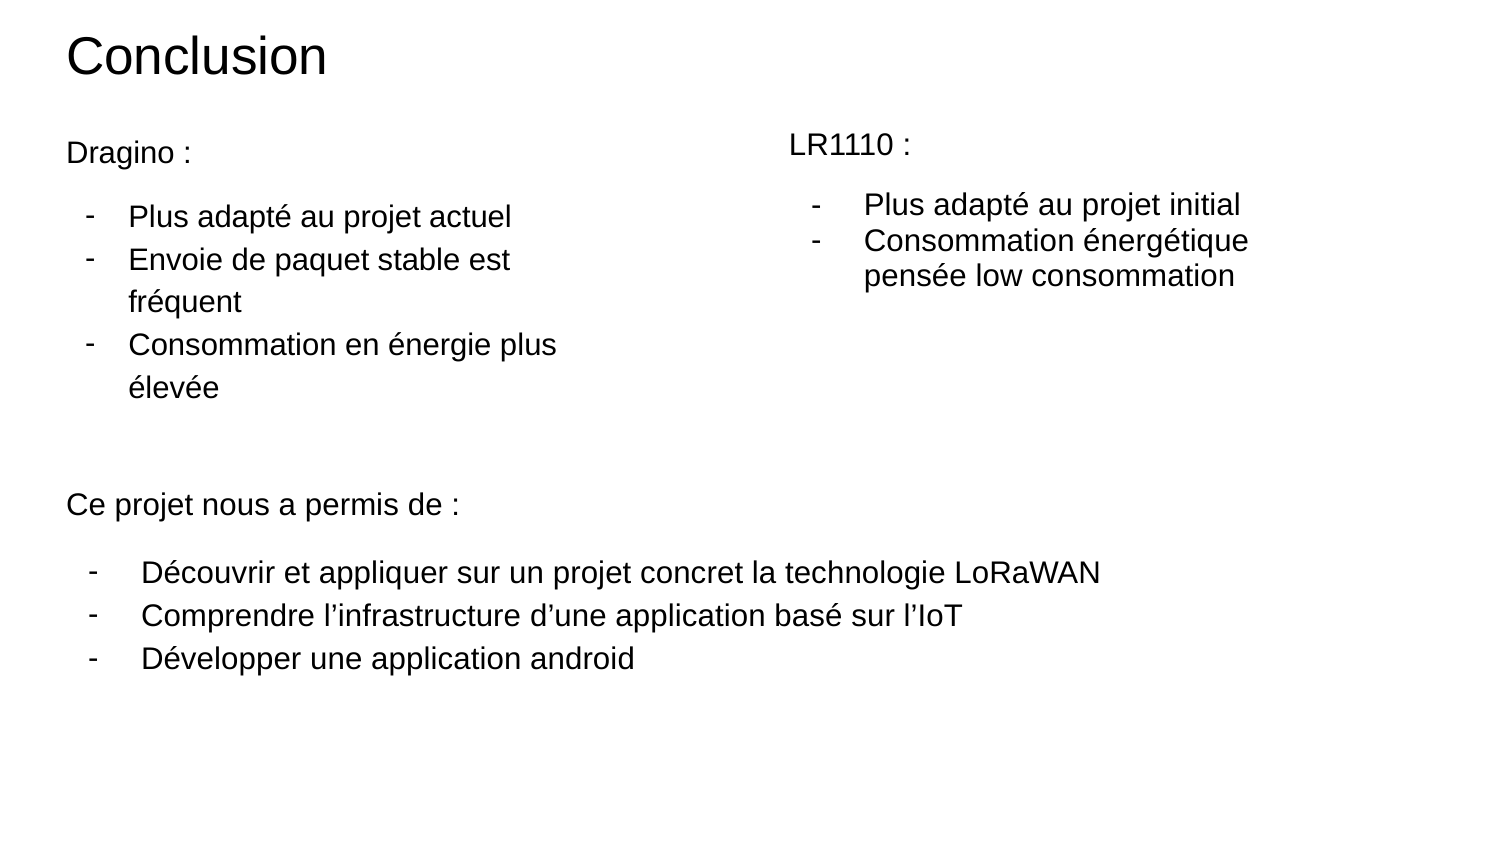

# Conclusion
Dragino :
Plus adapté au projet actuel
Envoie de paquet stable est fréquent
Consommation en énergie plus élevée
LR1110 :
Plus adapté au projet initial
Consommation énergétique pensée low consommation
Ce projet nous a permis de :
Découvrir et appliquer sur un projet concret la technologie LoRaWAN
Comprendre l’infrastructure d’une application basé sur l’IoT
Développer une application android